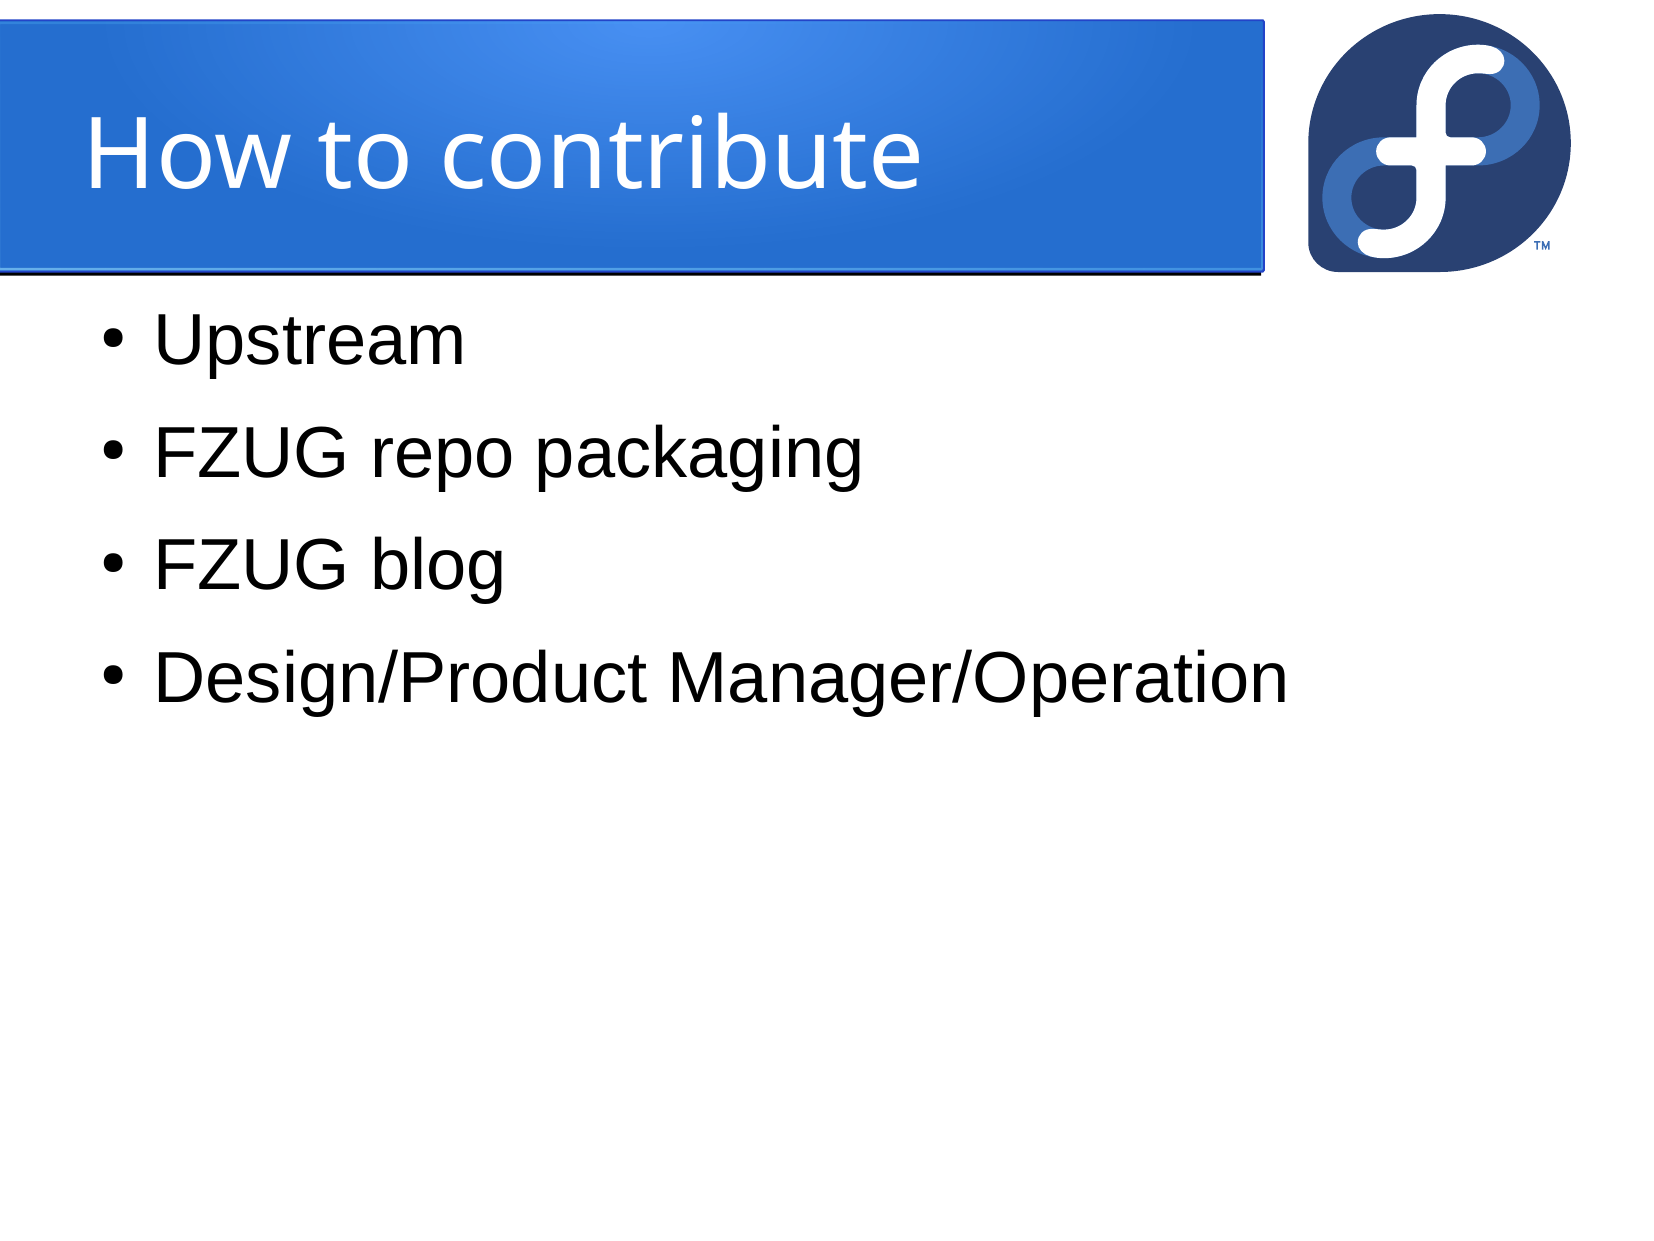

# How to contribute
Upstream
FZUG repo packaging
FZUG blog
Design/Product Manager/Operation